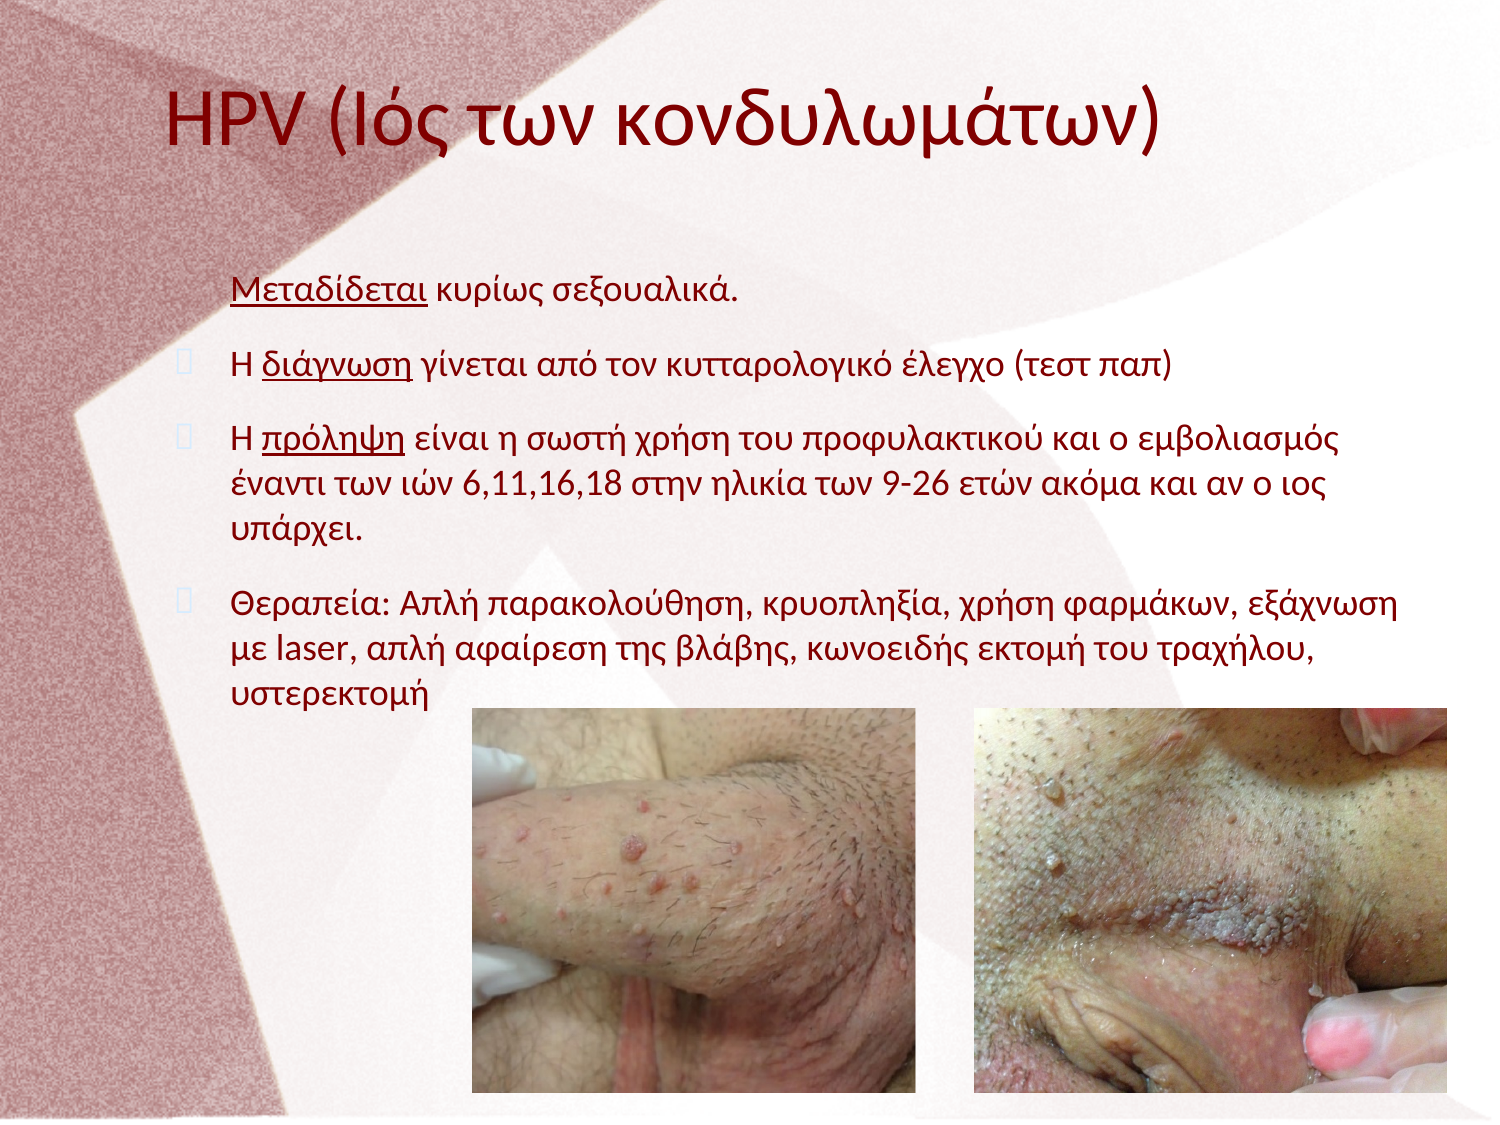

# HPV (Ιός των κονδυλωμάτων)
Μεταδίδεται κυρίως σεξουαλικά.
Η διάγνωση γίνεται από τον κυτταρολογικό έλεγχο (τεστ παπ)
Η πρόληψη είναι η σωστή χρήση του προφυλακτικού και ο εμβολιασμός έναντι των ιών 6,11,16,18 στην ηλικία των 9-26 ετών ακόμα και αν ο ιος υπάρχει.
Θεραπεία: Απλή παρακολούθηση, κρυοπληξία, χρήση φαρμάκων, εξάχνωση με laser, απλή αφαίρεση της βλάβης, κωνοειδής εκτομή του τραχήλου, υστερεκτομή